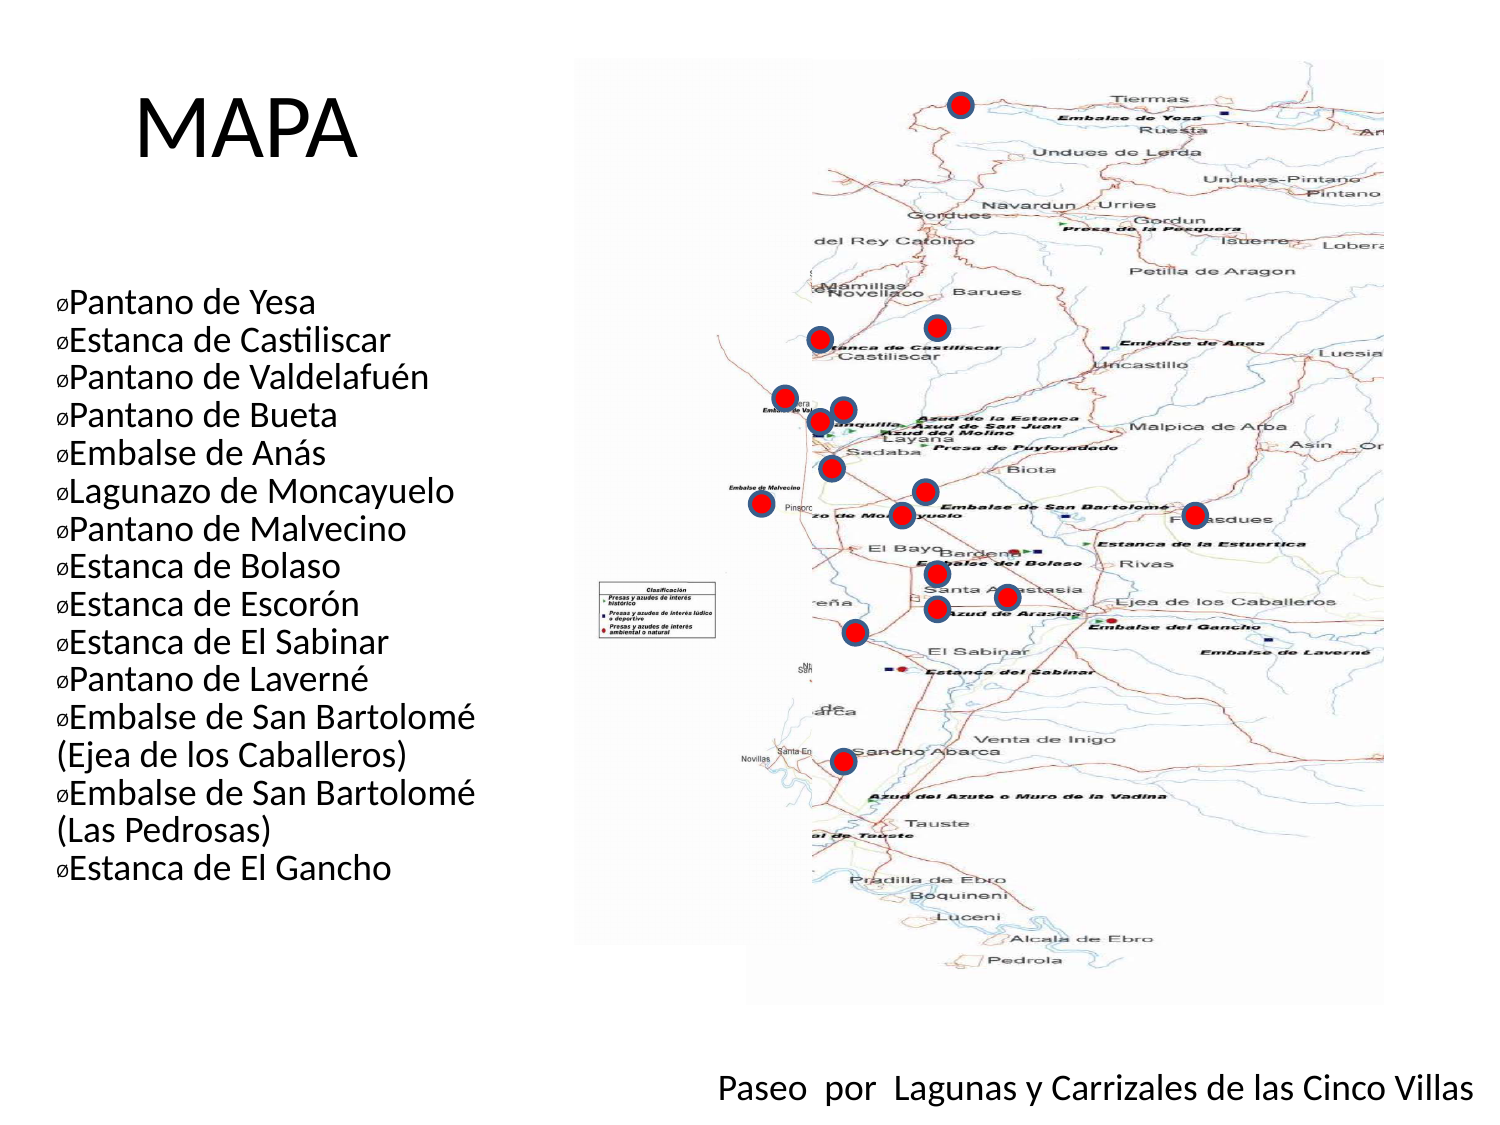

# MAPA
Pantano de Yesa
Estanca de Castiliscar
Pantano de Valdelafuén
Pantano de Bueta
Embalse de Anás
Lagunazo de Moncayuelo
Pantano de Malvecino
Estanca de Bolaso
Estanca de Escorón
Estanca de El Sabinar
Pantano de Laverné
Embalse de San Bartolomé (Ejea de los Caballeros)
Embalse de San Bartolomé (Las Pedrosas)
Estanca de El Gancho
Paseo por Lagunas y Carrizales de las Cinco Villas